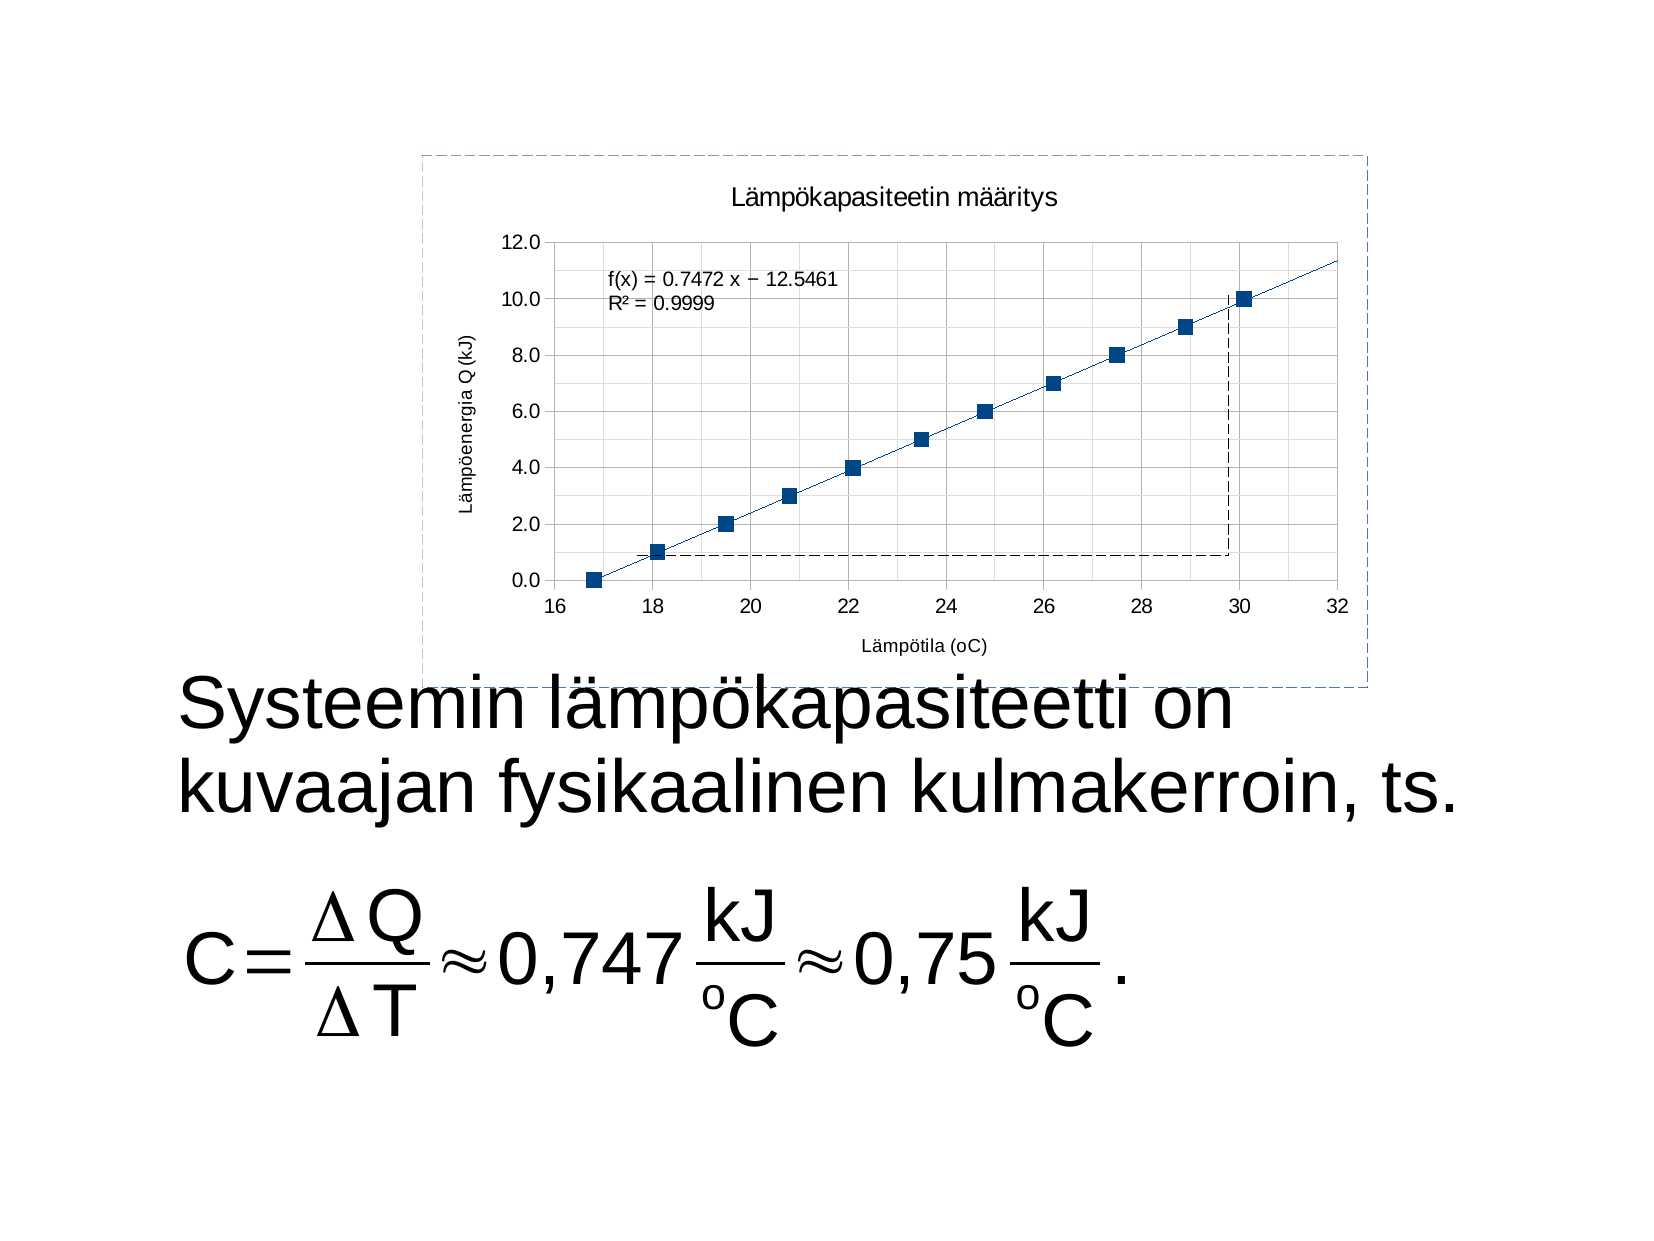

### Chart: Lämpökapasiteetin määritys
| Category | Sarake D |
|---|---|
Systeemin lämpökapasiteetti on
kuvaajan fysikaalinen kulmakerroin, ts.